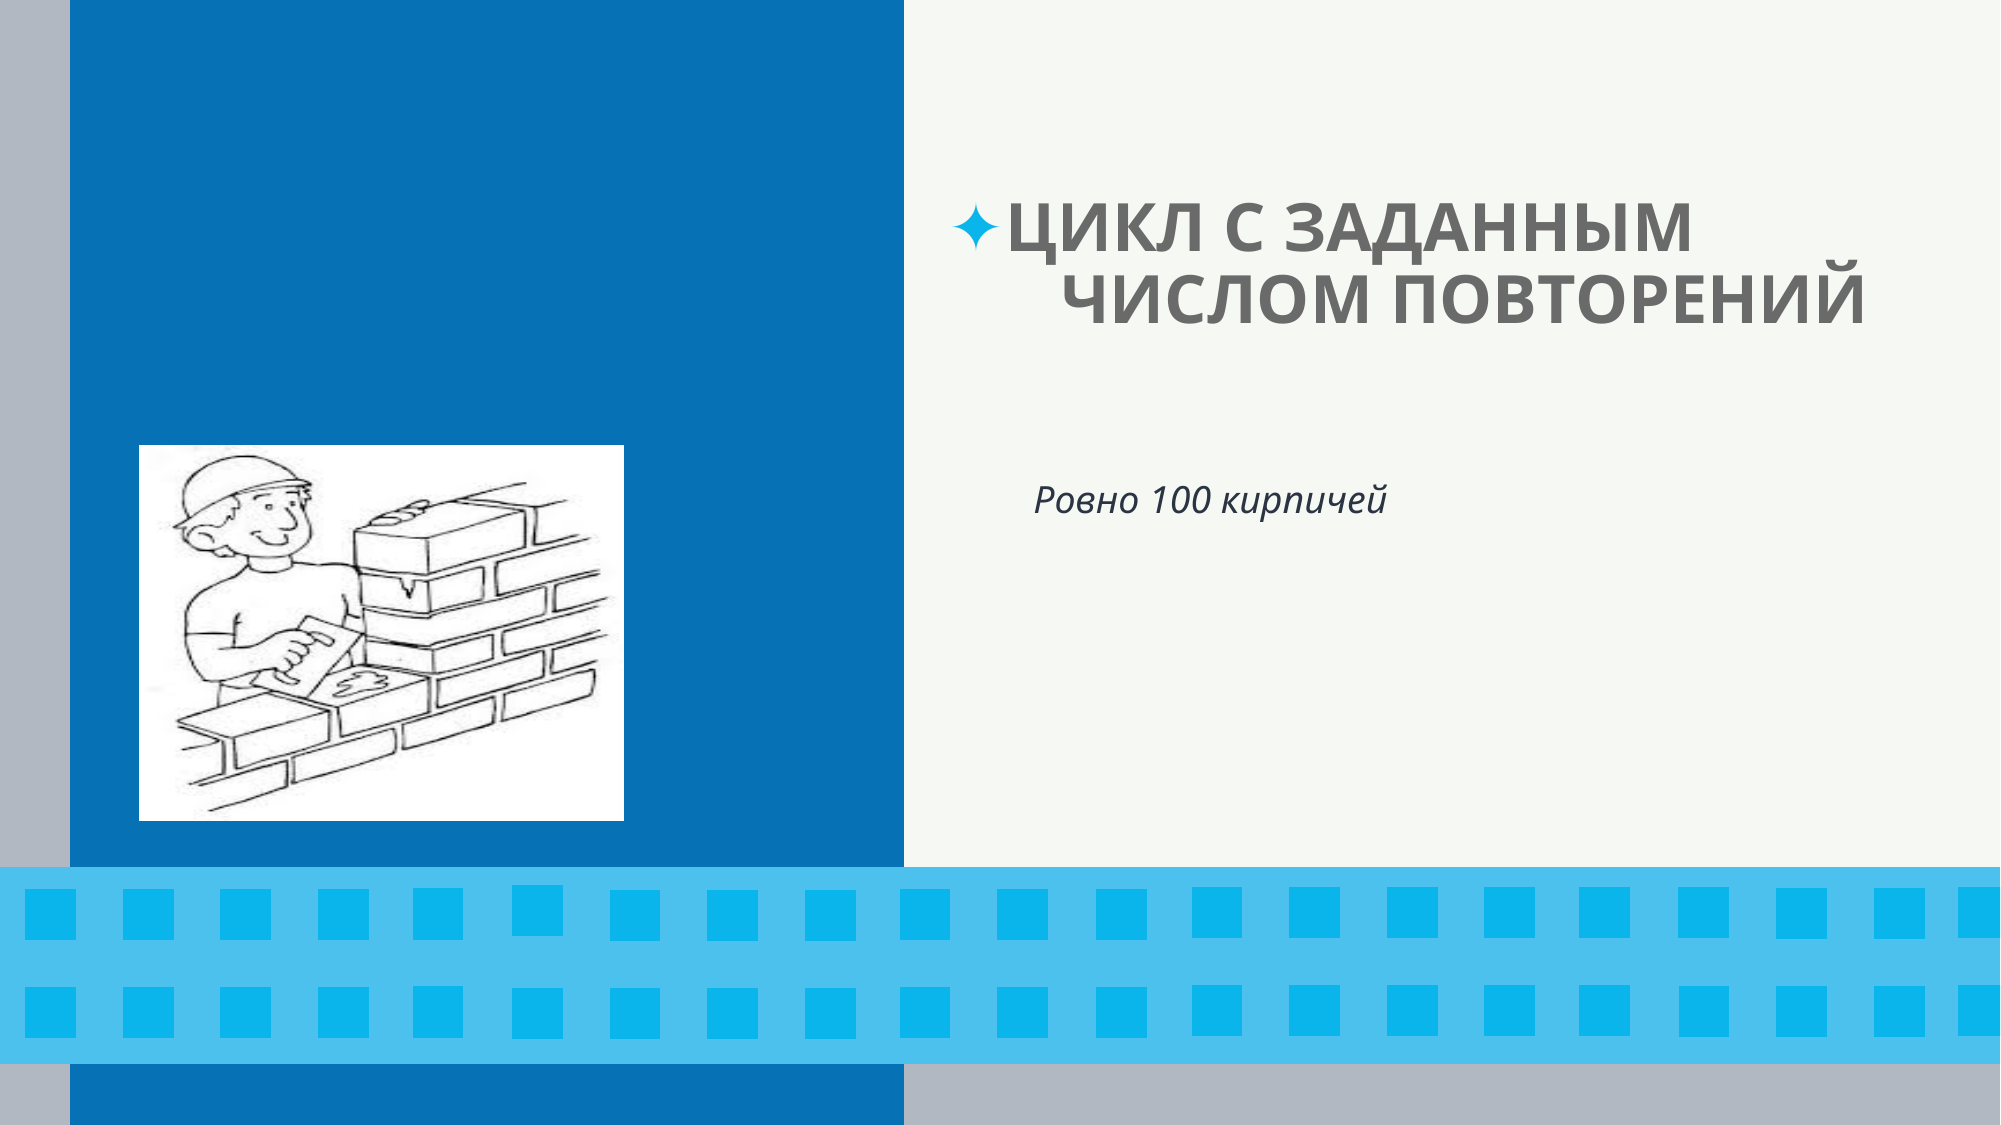

# ЦИКЛ С ЗАДАННЫМ ЧИСЛОМ ПОВТОРЕНИЙ
Ровно 100 кирпичей